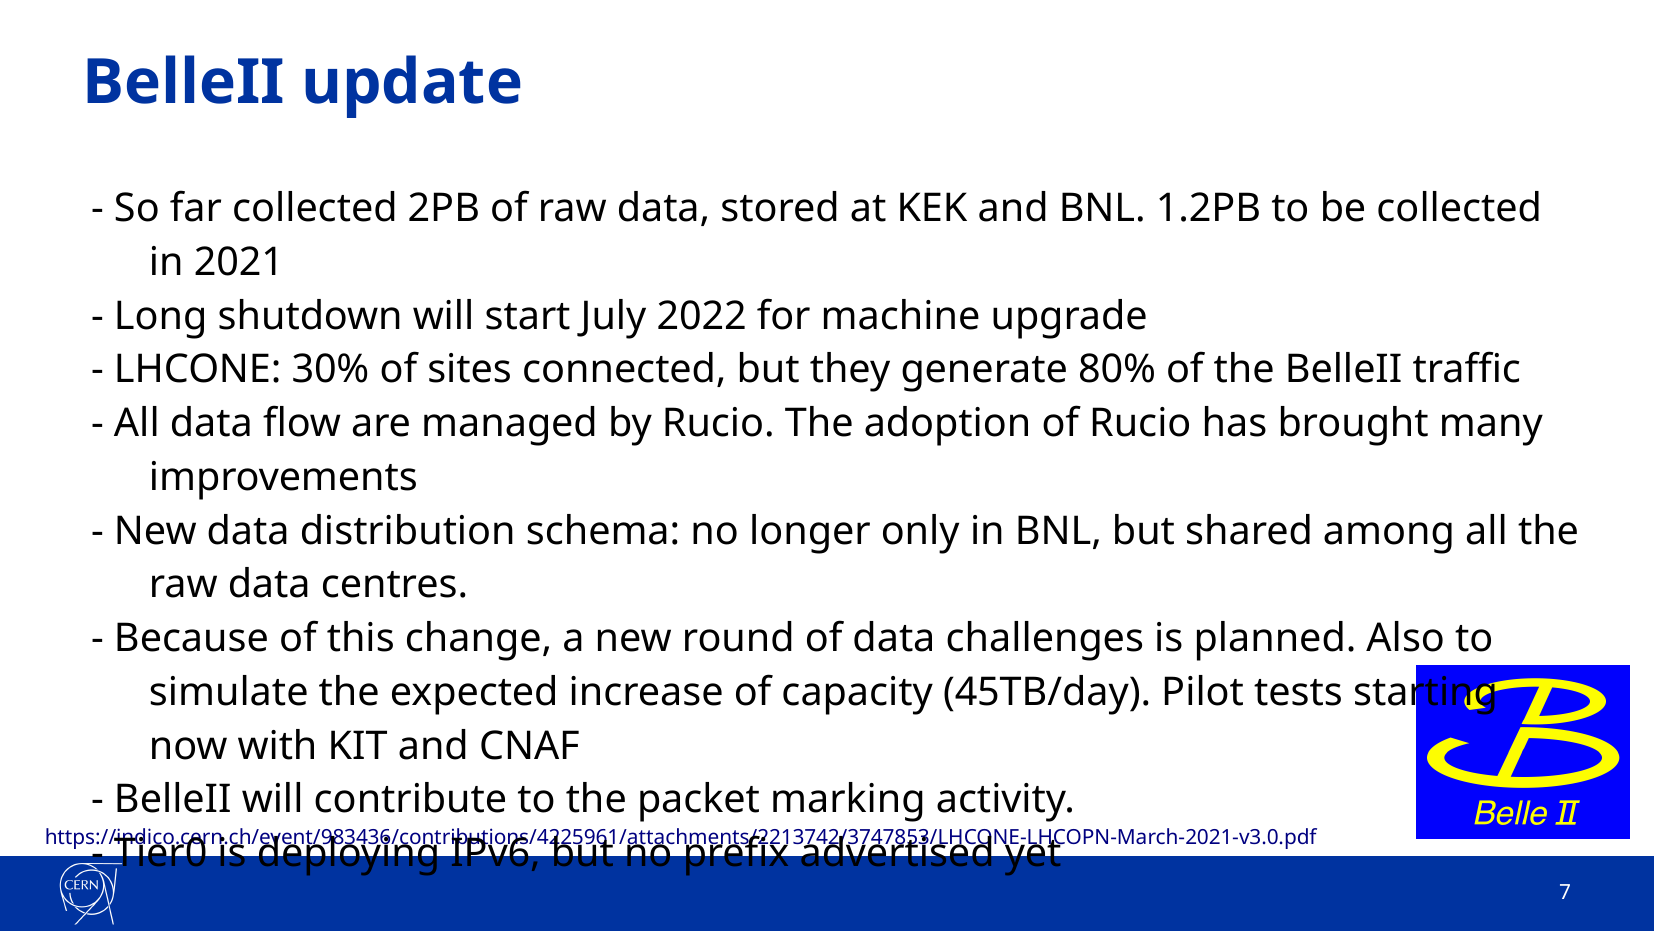

# BelleII update
- So far collected 2PB of raw data, stored at KEK and BNL. 1.2PB to be collected in 2021
- Long shutdown will start July 2022 for machine upgrade
- LHCONE: 30% of sites connected, but they generate 80% of the BelleII traffic
- All data flow are managed by Rucio. The adoption of Rucio has brought many improvements
- New data distribution schema: no longer only in BNL, but shared among all the raw data centres.
- Because of this change, a new round of data challenges is planned. Also to simulate the expected increase of capacity (45TB/day). Pilot tests starting now with KIT and CNAF
- BelleII will contribute to the packet marking activity.
- Tier0 is deploying IPv6, but no prefix advertised yet
https://indico.cern.ch/event/983436/contributions/4225961/attachments/2213742/3747853/LHCONE-LHCOPN-March-2021-v3.0.pdf
7